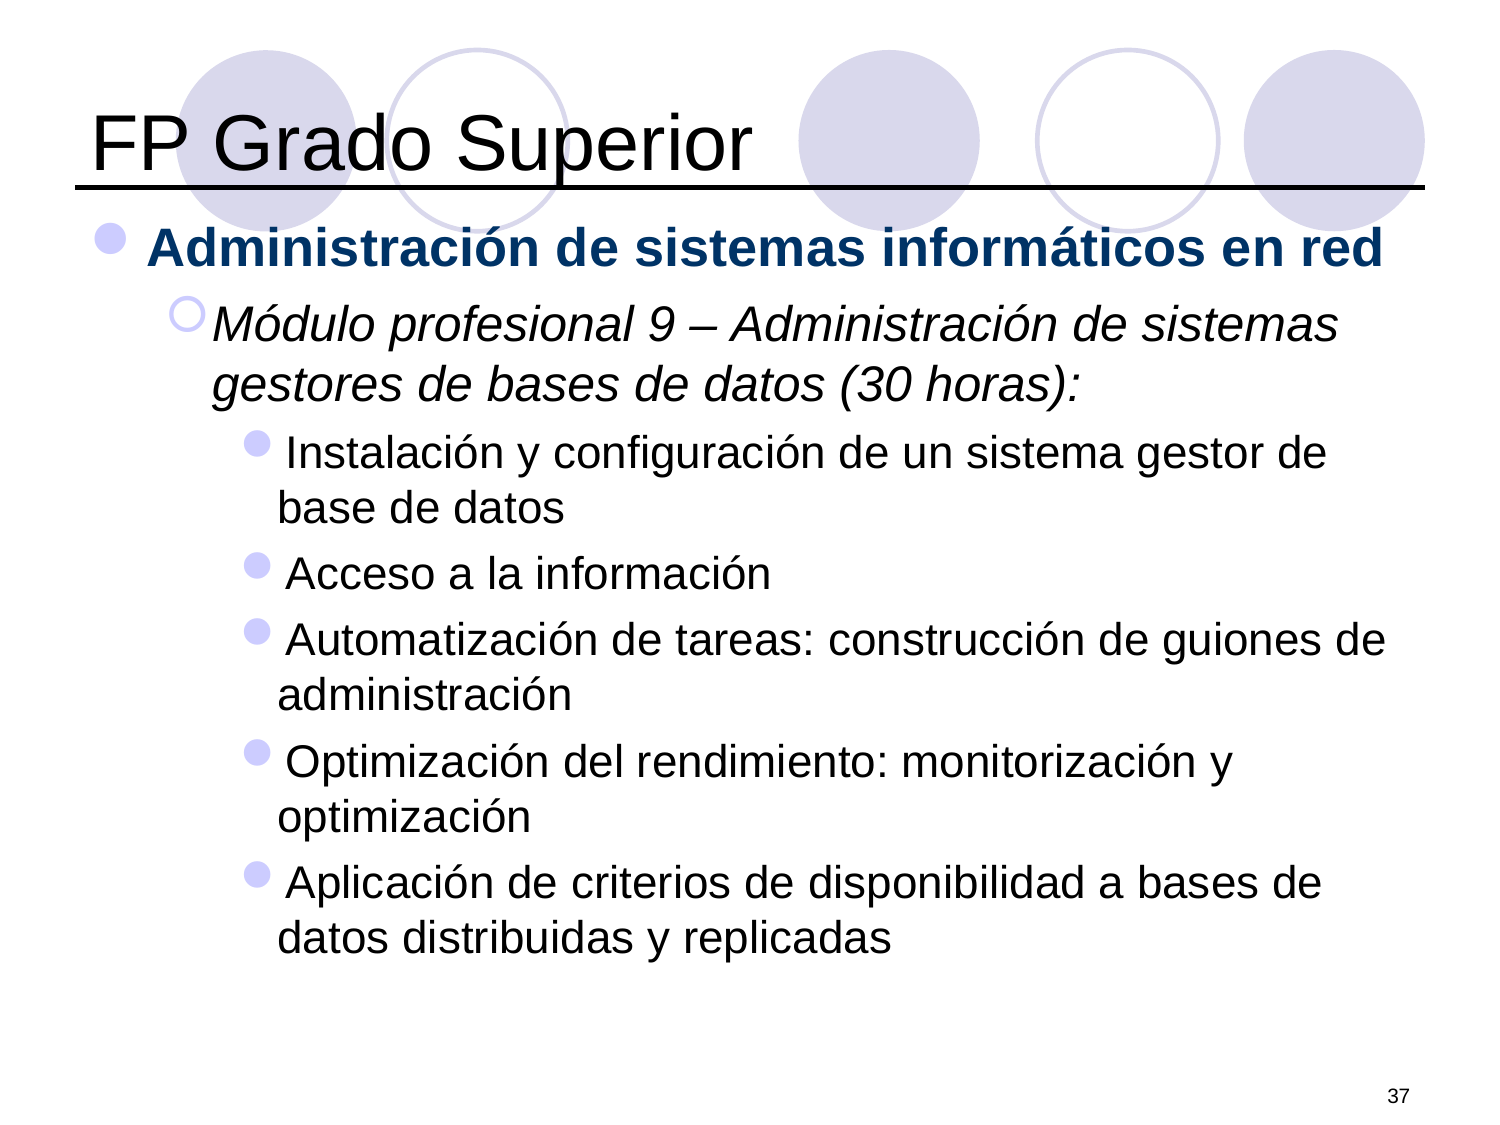

# FP Grado Superior
Administración de sistemas informáticos en red
Módulo profesional 9 – Administración de sistemas gestores de bases de datos (30 horas):
Instalación y configuración de un sistema gestor de base de datos
Acceso a la información
Automatización de tareas: construcción de guiones de administración
Optimización del rendimiento: monitorización y optimización
Aplicación de criterios de disponibilidad a bases de datos distribuidas y replicadas